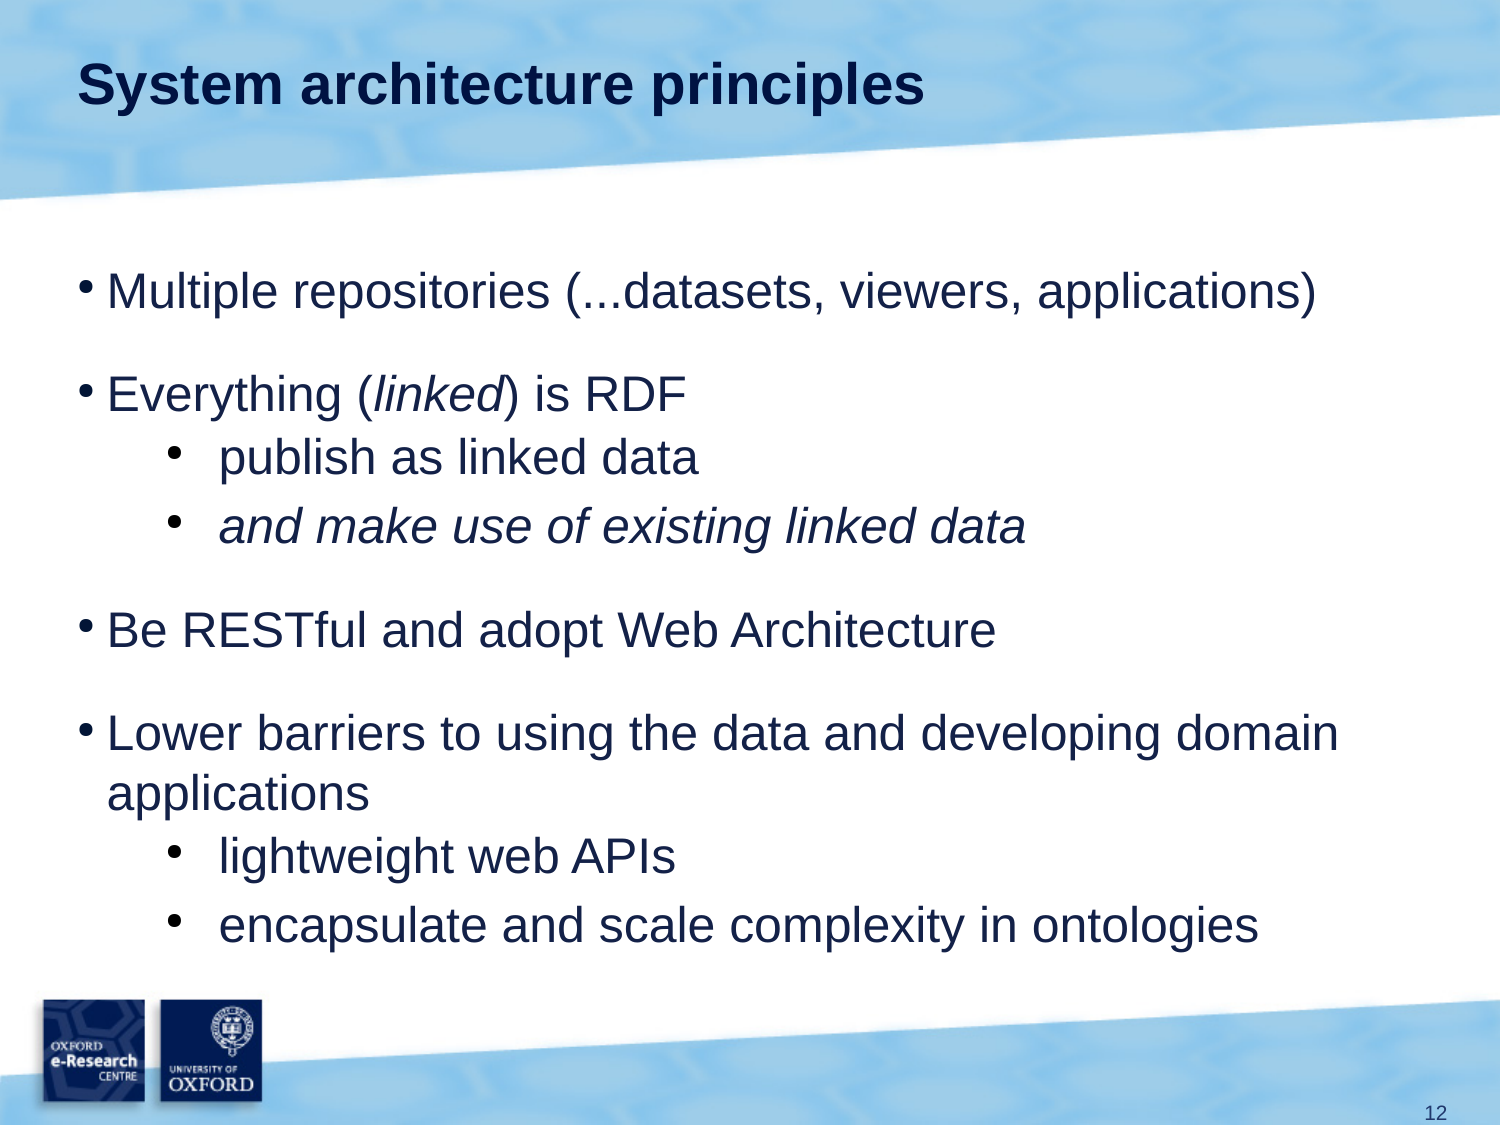

# System architecture principles
Multiple repositories (...datasets, viewers, applications)
Everything (linked) is RDF
publish as linked data
and make use of existing linked data
Be RESTful and adopt Web Architecture
Lower barriers to using the data and developing domain applications
lightweight web APIs
encapsulate and scale complexity in ontologies